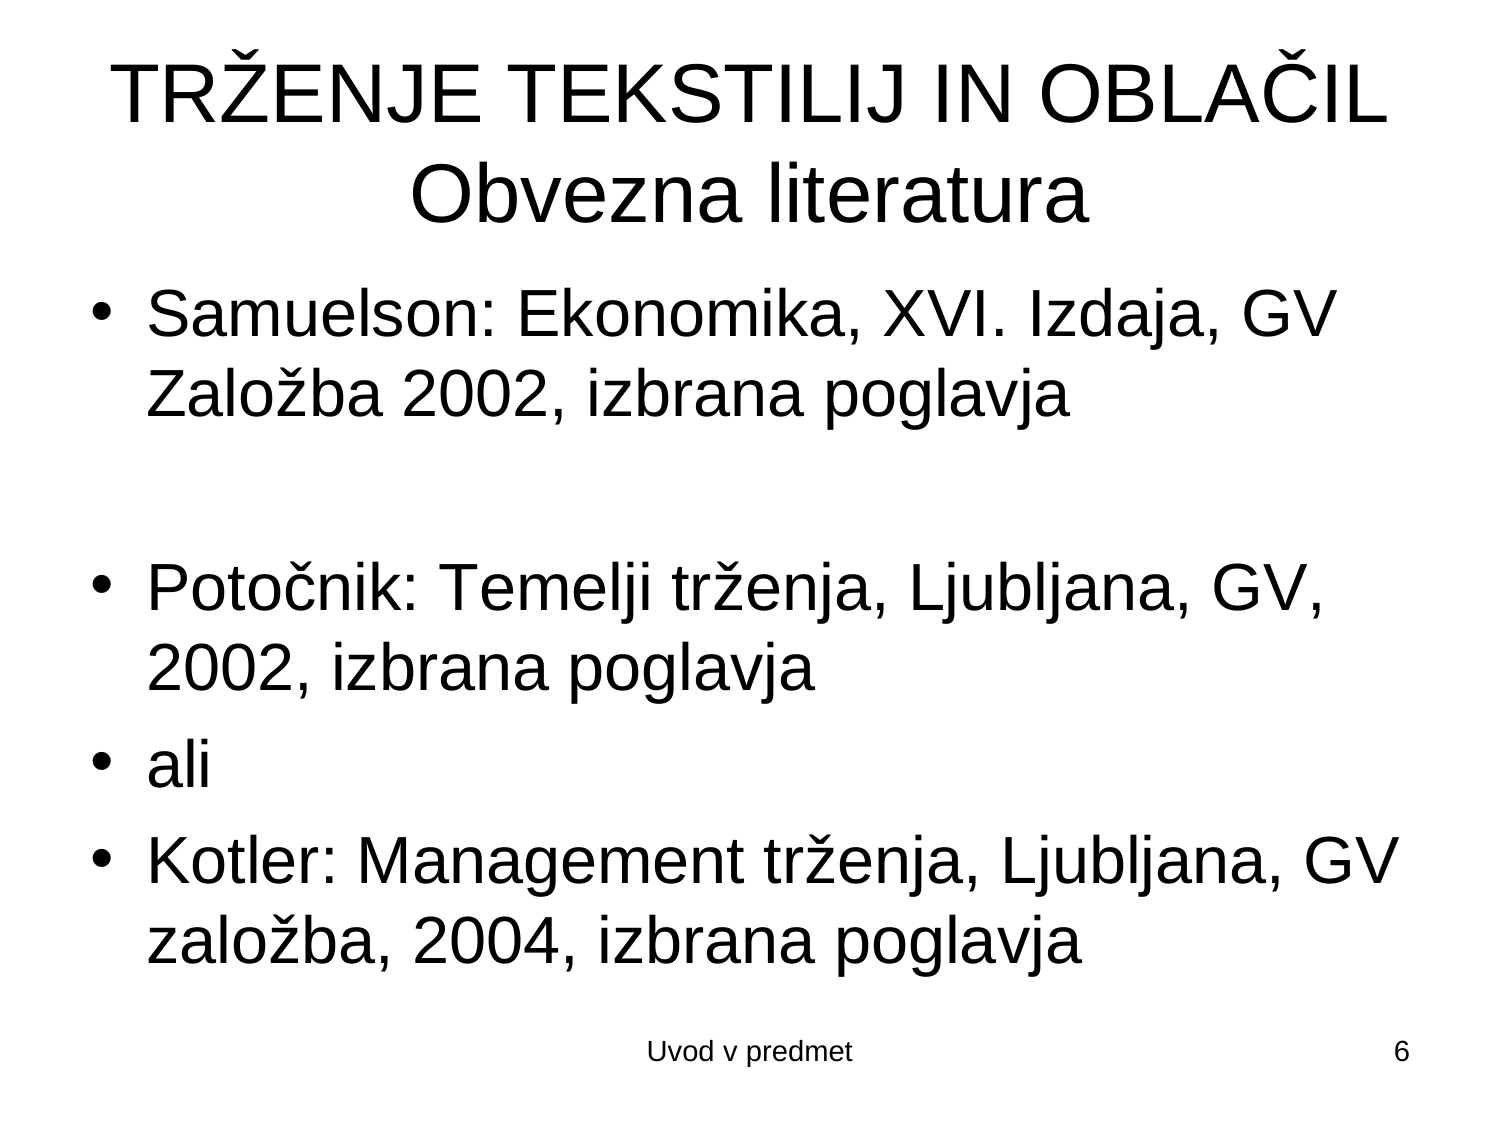

# TRŽENJE TEKSTILIJ IN OBLAČIL Obvezna literatura
Samuelson: Ekonomika, XVI. Izdaja, GV Založba 2002, izbrana poglavja
Potočnik: Temelji trženja, Ljubljana, GV, 2002, izbrana poglavja
ali
Kotler: Management trženja, Ljubljana, GV založba, 2004, izbrana poglavja
Uvod v predmet